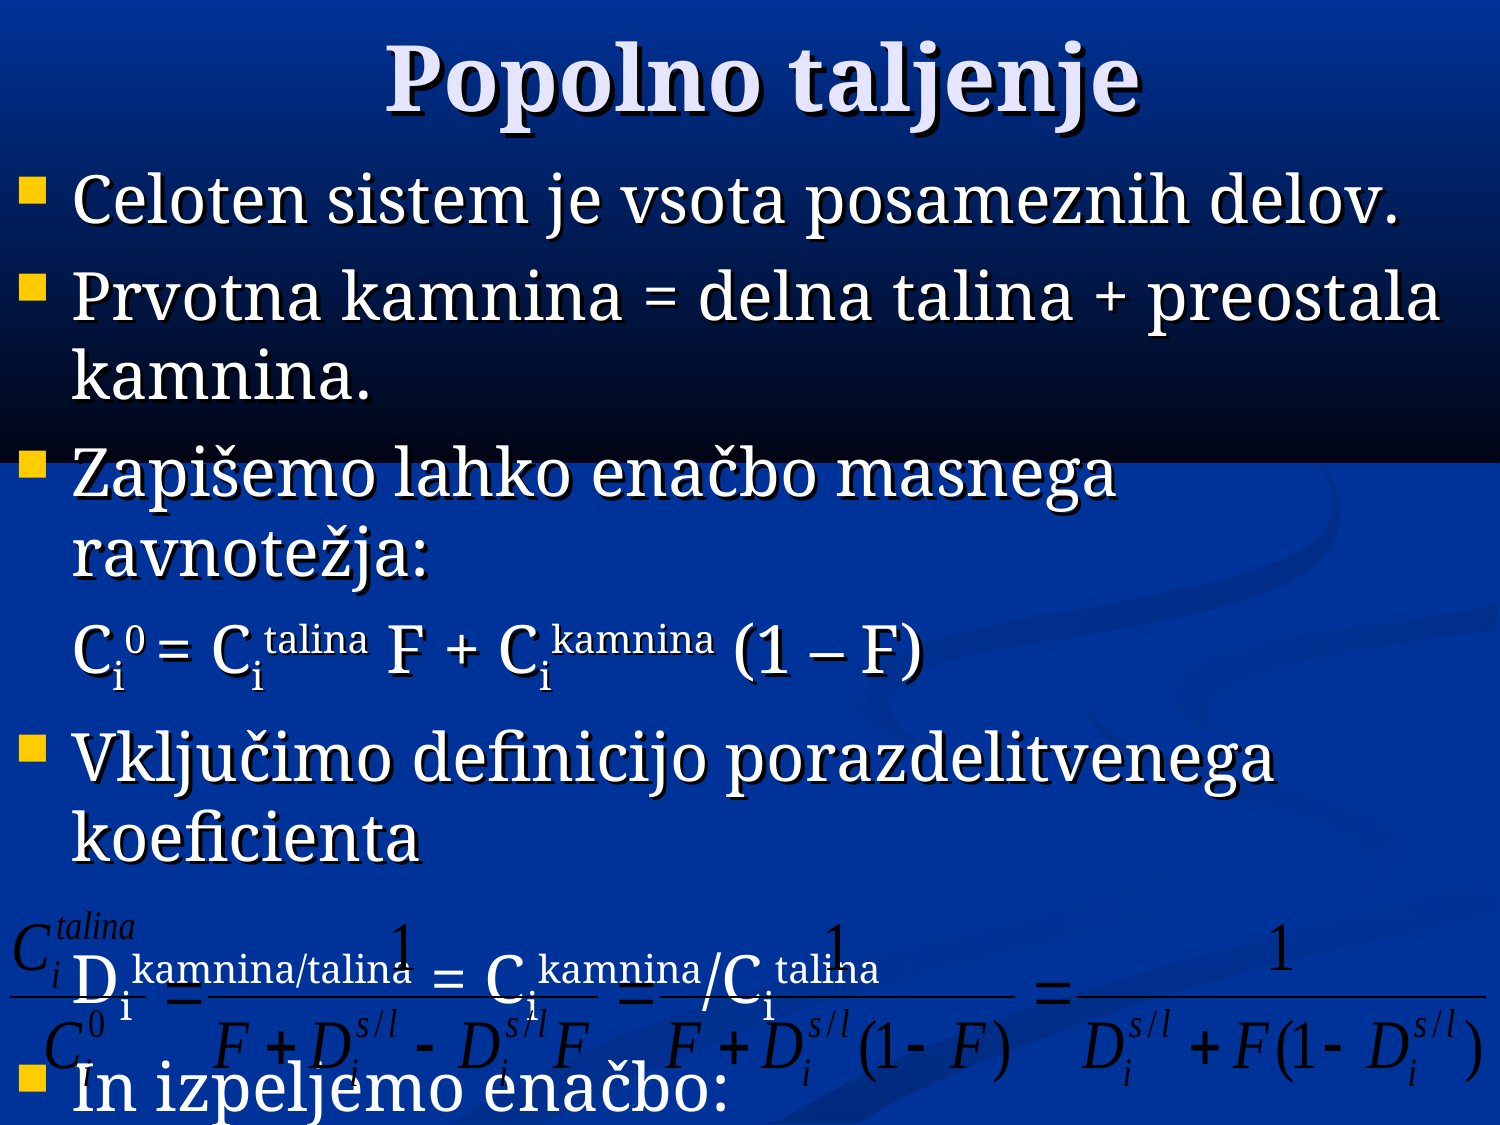

# Popolno taljenje
Celoten sistem je vsota posameznih delov.
Prvotna kamnina = delna talina + preostala kamnina.
Zapišemo lahko enačbo masnega ravnotežja:
	Ci0 = Citalina F + Cikamnina (1 – F)
Vključimo definicijo porazdelitvenega koeficienta
	Dikamnina/talina = Cikamnina/Citalina
In izpeljemo enačbo: